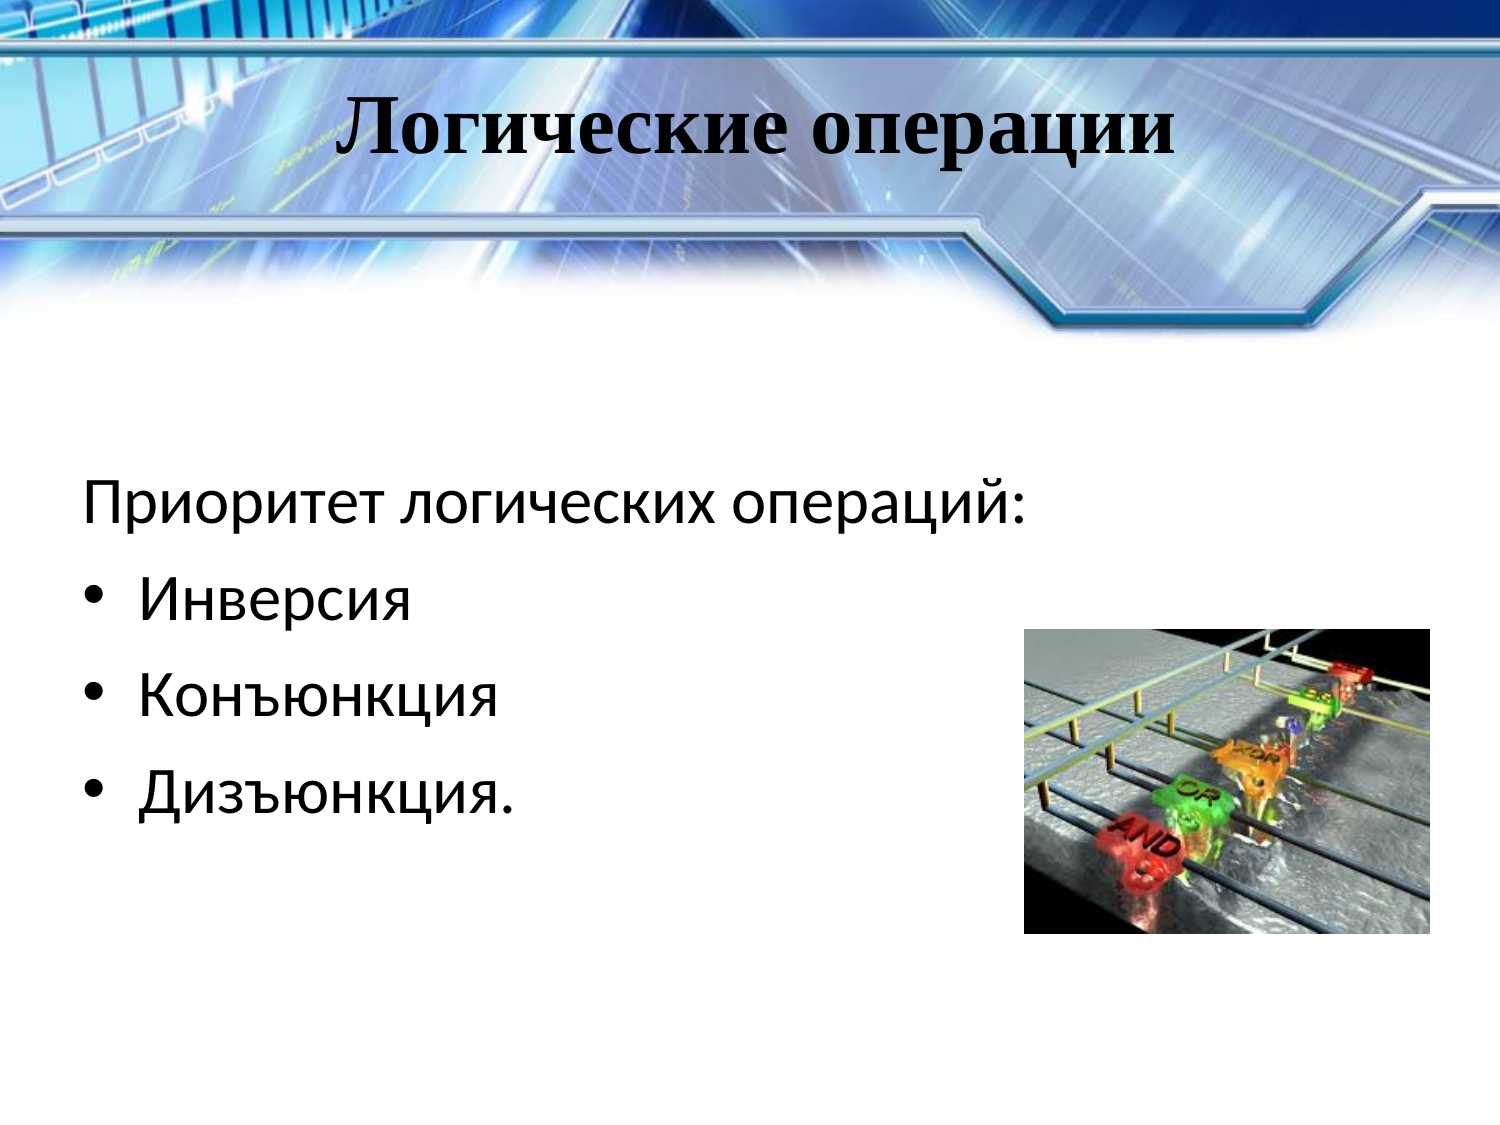

Логические операции
# Приоритет логических операций:
Инверсия
Конъюнкция
Дизъюнкция.